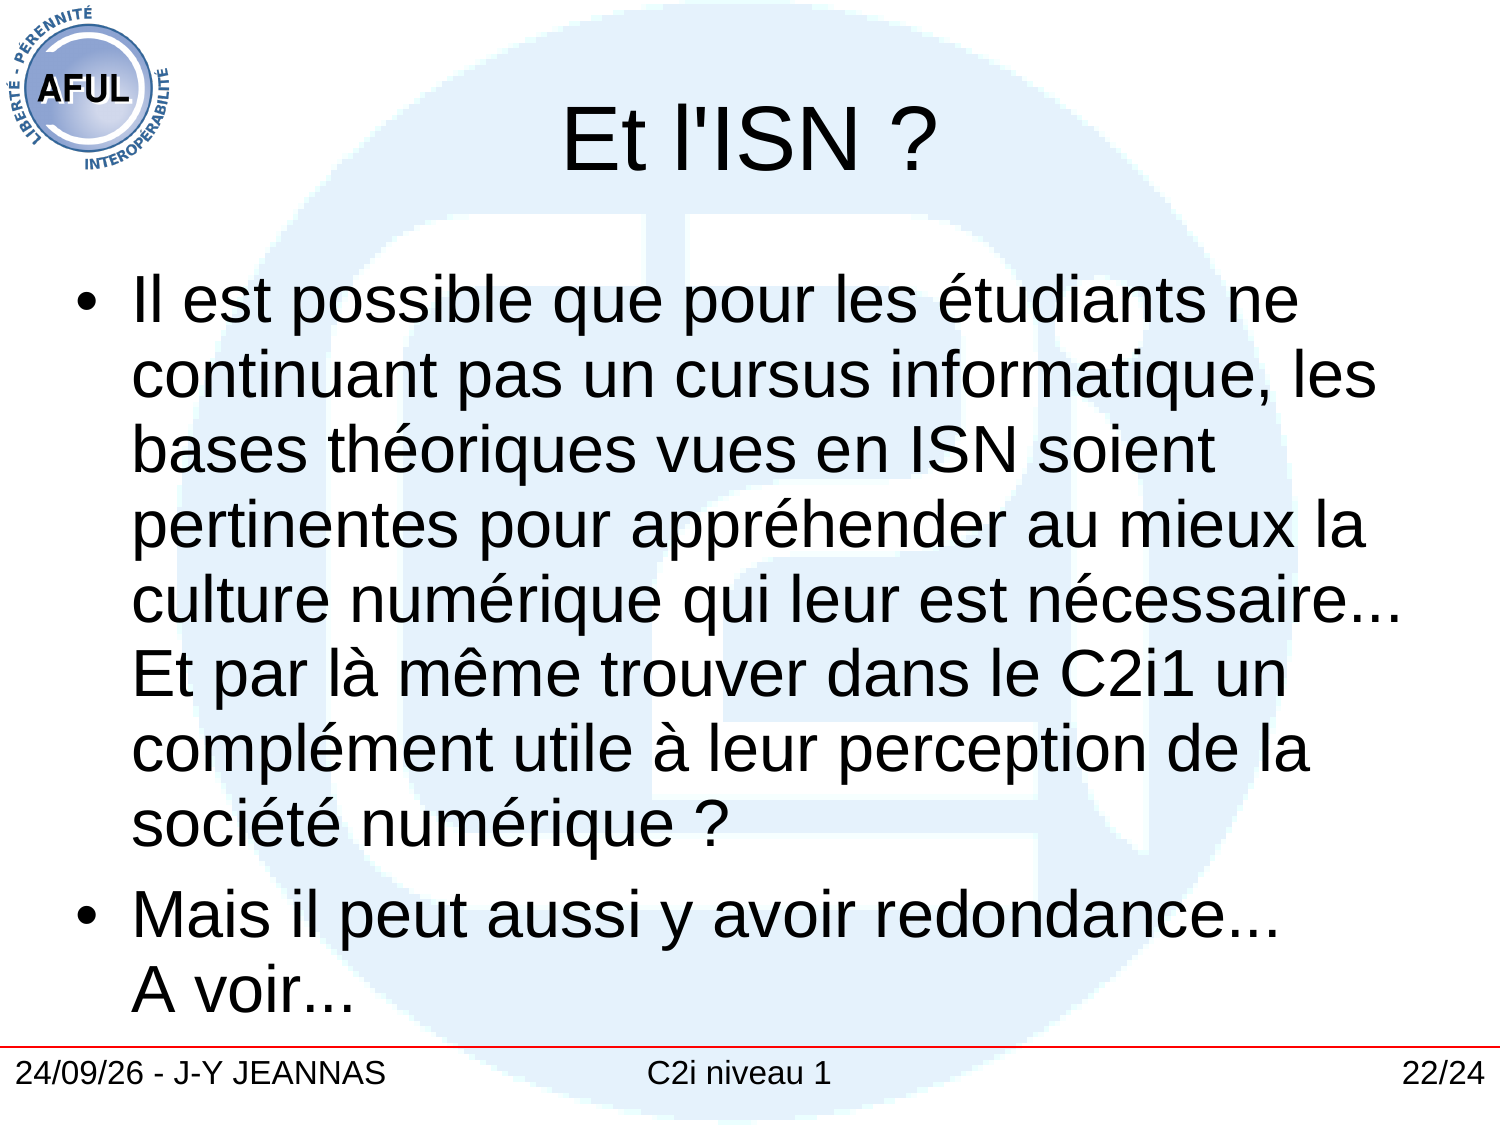

# Et l'ISN ?
Il est possible que pour les étudiants ne continuant pas un cursus informatique, les bases théoriques vues en ISN soient pertinentes pour appréhender au mieux la culture numérique qui leur est nécessaire... Et par là même trouver dans le C2i1 un complément utile à leur perception de la société numérique ?
Mais il peut aussi y avoir redondance...
A voir...
22